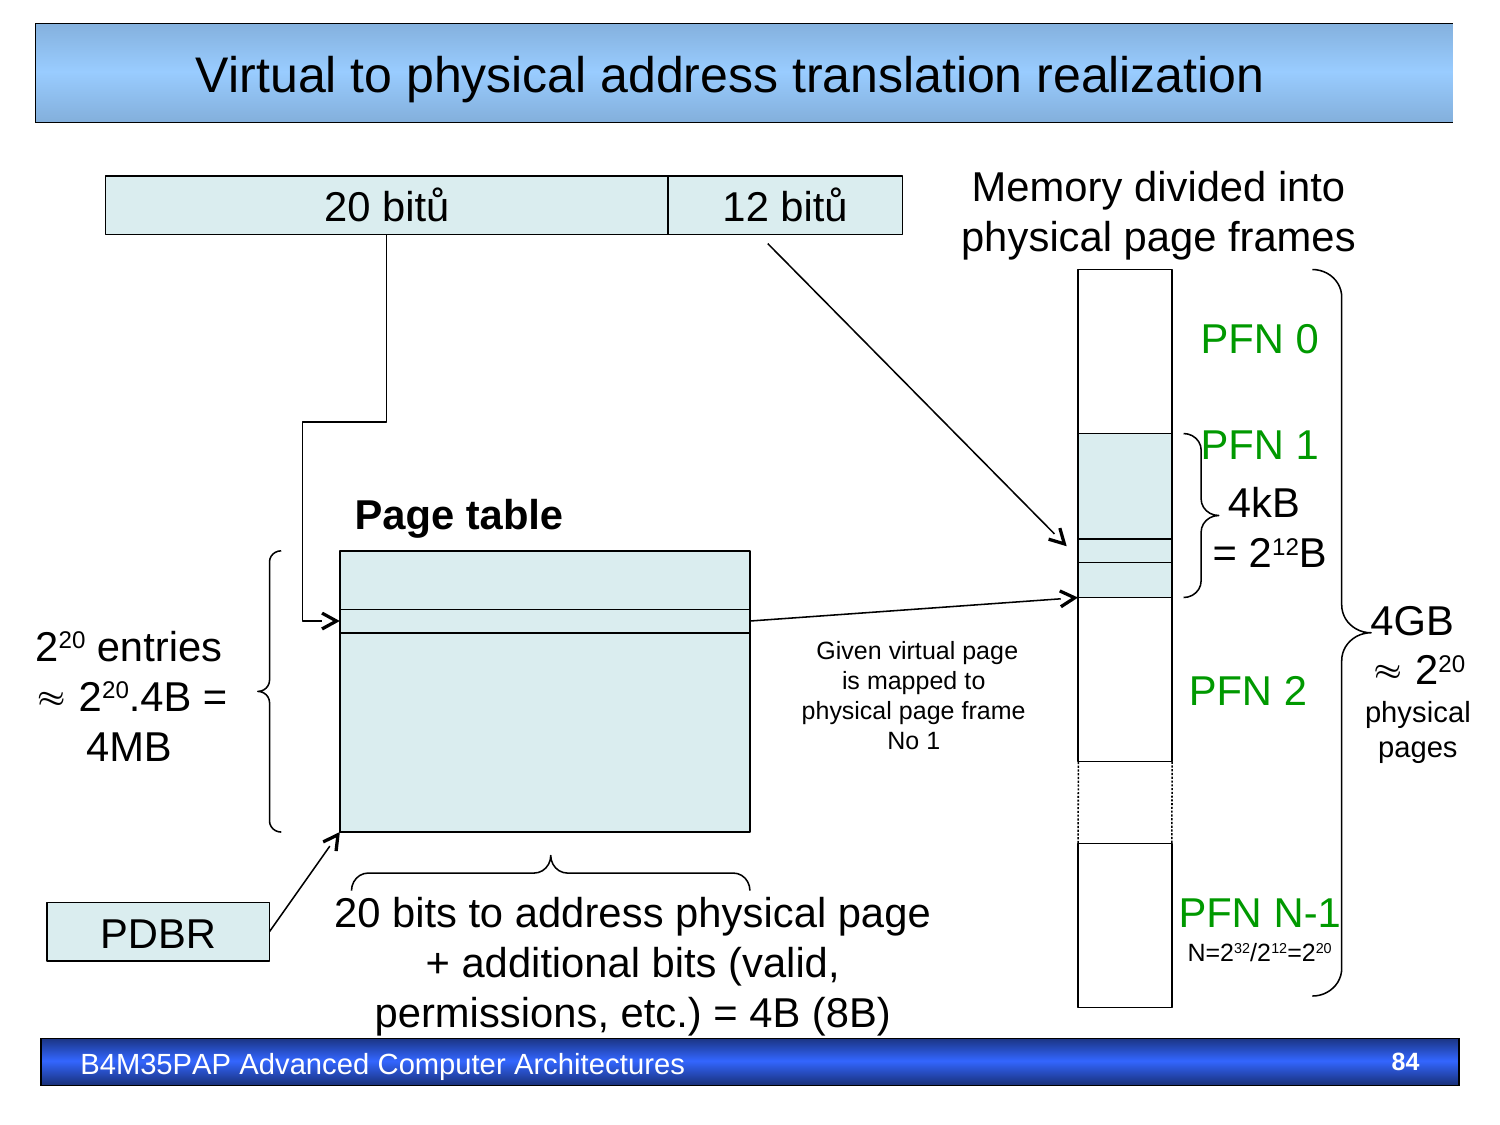

# Virtual to physical address translation realization
Memory divided into physical page frames
20 bitů
12 bitů
PFN 0
PFN 1
4kB
= 212B
Page table
220 entries
  220.4B = 4MB
PDBR
4GB
 220 physical pages
 Given virtual page is mapped to physical page frame No 1
PFN 2
20 bits to address physical page + additional bits (valid, permissions, etc.) = 4B (8B)
PFN N-1
N=232/212=220